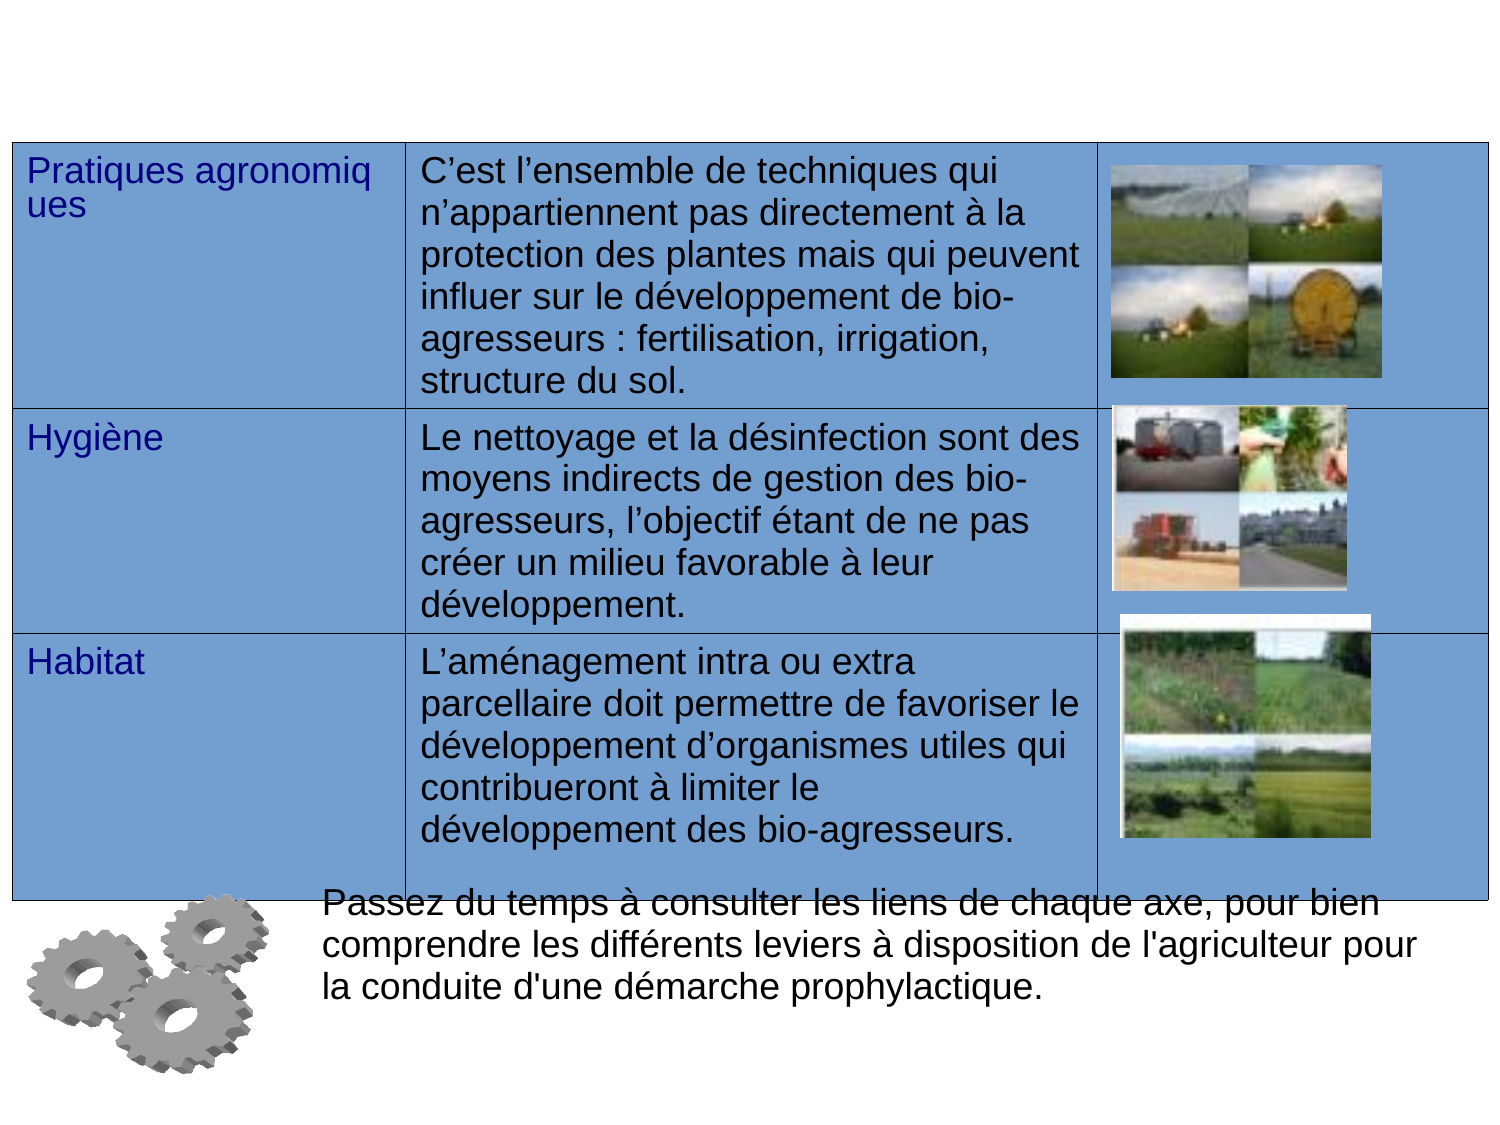

| Pratiques agronomiques | C’est l’ensemble de techniques qui n’appartiennent pas directement à la protection des plantes mais qui peuvent influer sur le développement de bio-agresseurs : fertilisation, irrigation, structure du sol. | |
| --- | --- | --- |
| Hygiène | Le nettoyage et la désinfection sont des moyens indirects de gestion des bio-agresseurs, l’objectif étant de ne pas créer un milieu favorable à leur développement. | |
| Habitat | L’aménagement intra ou extra parcellaire doit permettre de favoriser le développement d’organismes utiles qui contribueront à limiter le développement des bio-agresseurs. | |
| | | |
| --- | --- | --- |
| | | |
| | | |
Passez du temps à consulter les liens de chaque axe, pour bien comprendre les différents leviers à disposition de l'agriculteur pour la conduite d'une démarche prophylactique.